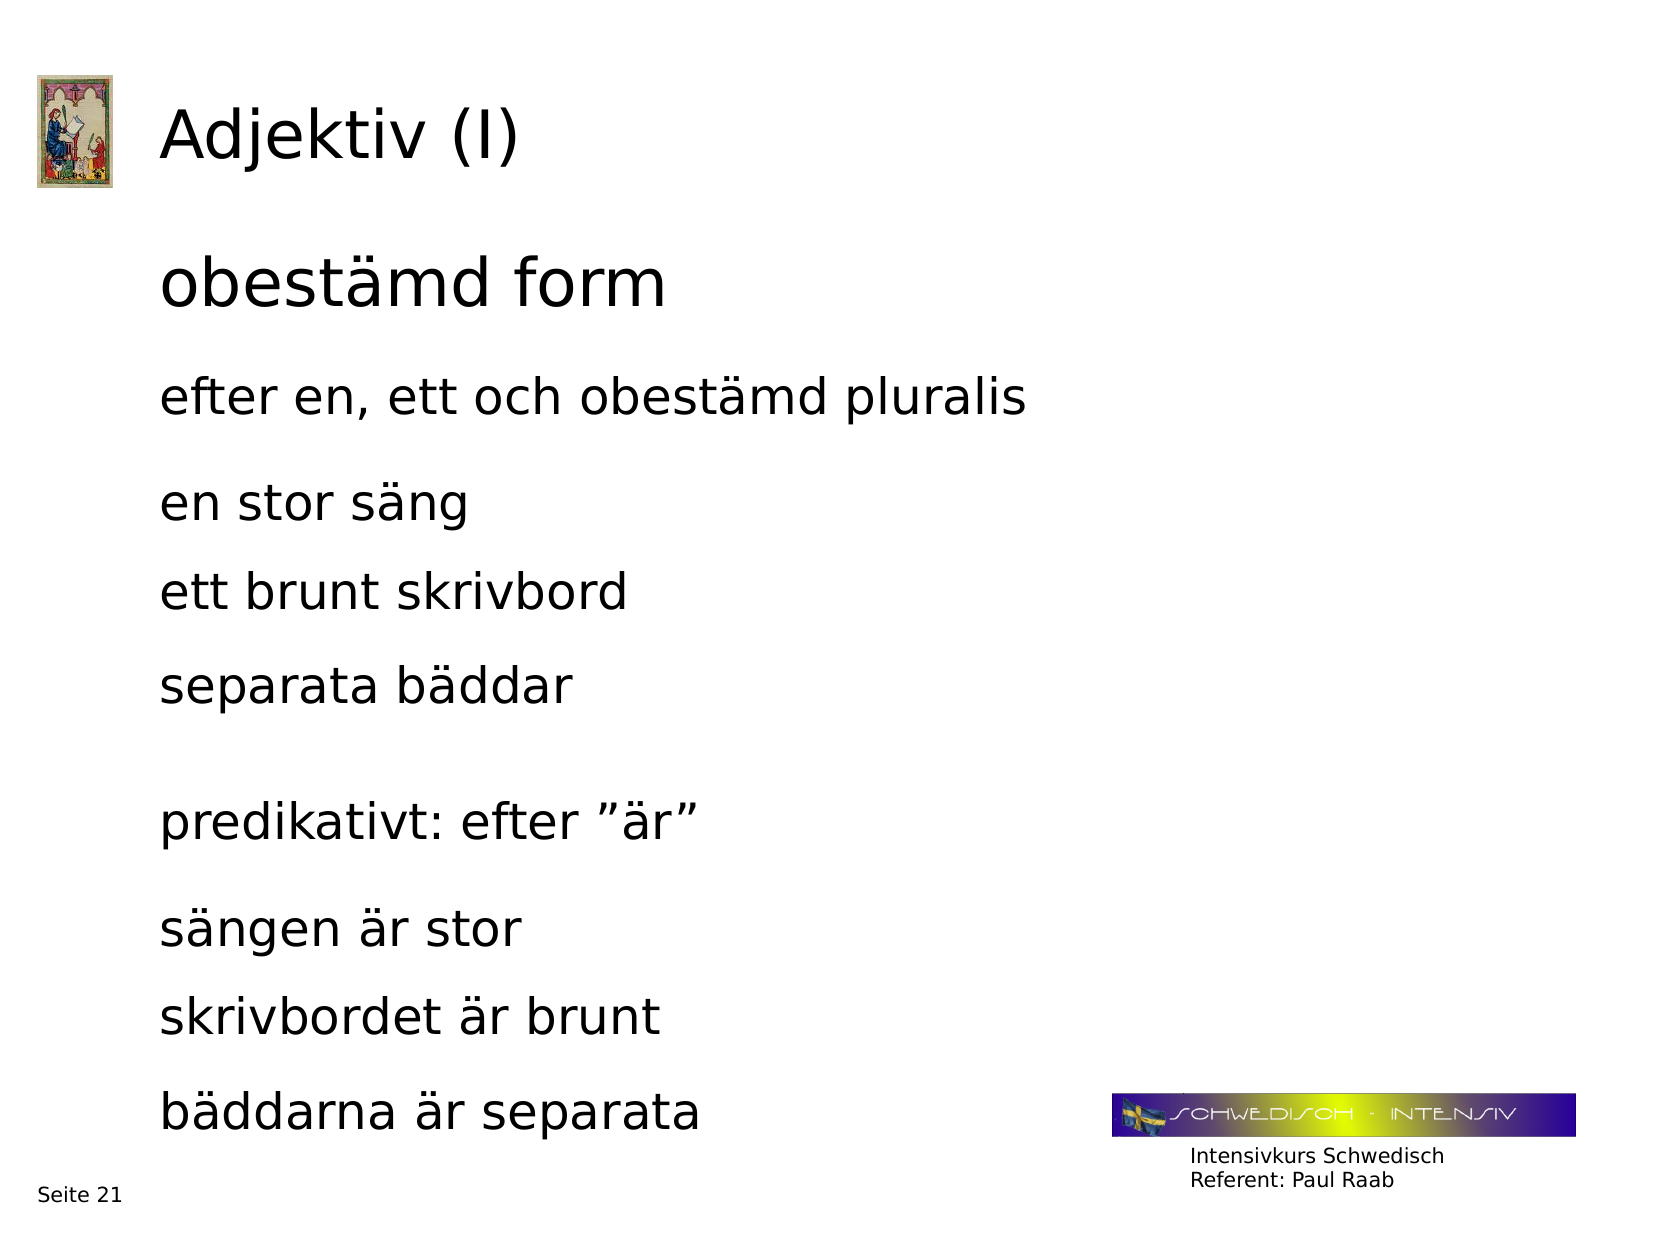

Adjektiv (I)
obestämd form
efter en, ett och obestämd pluralis
en stor säng
ett brunt skrivbord
separata bäddar
predikativt: efter ”är”
sängen är stor
skrivbordet är brunt
bäddarna är separata